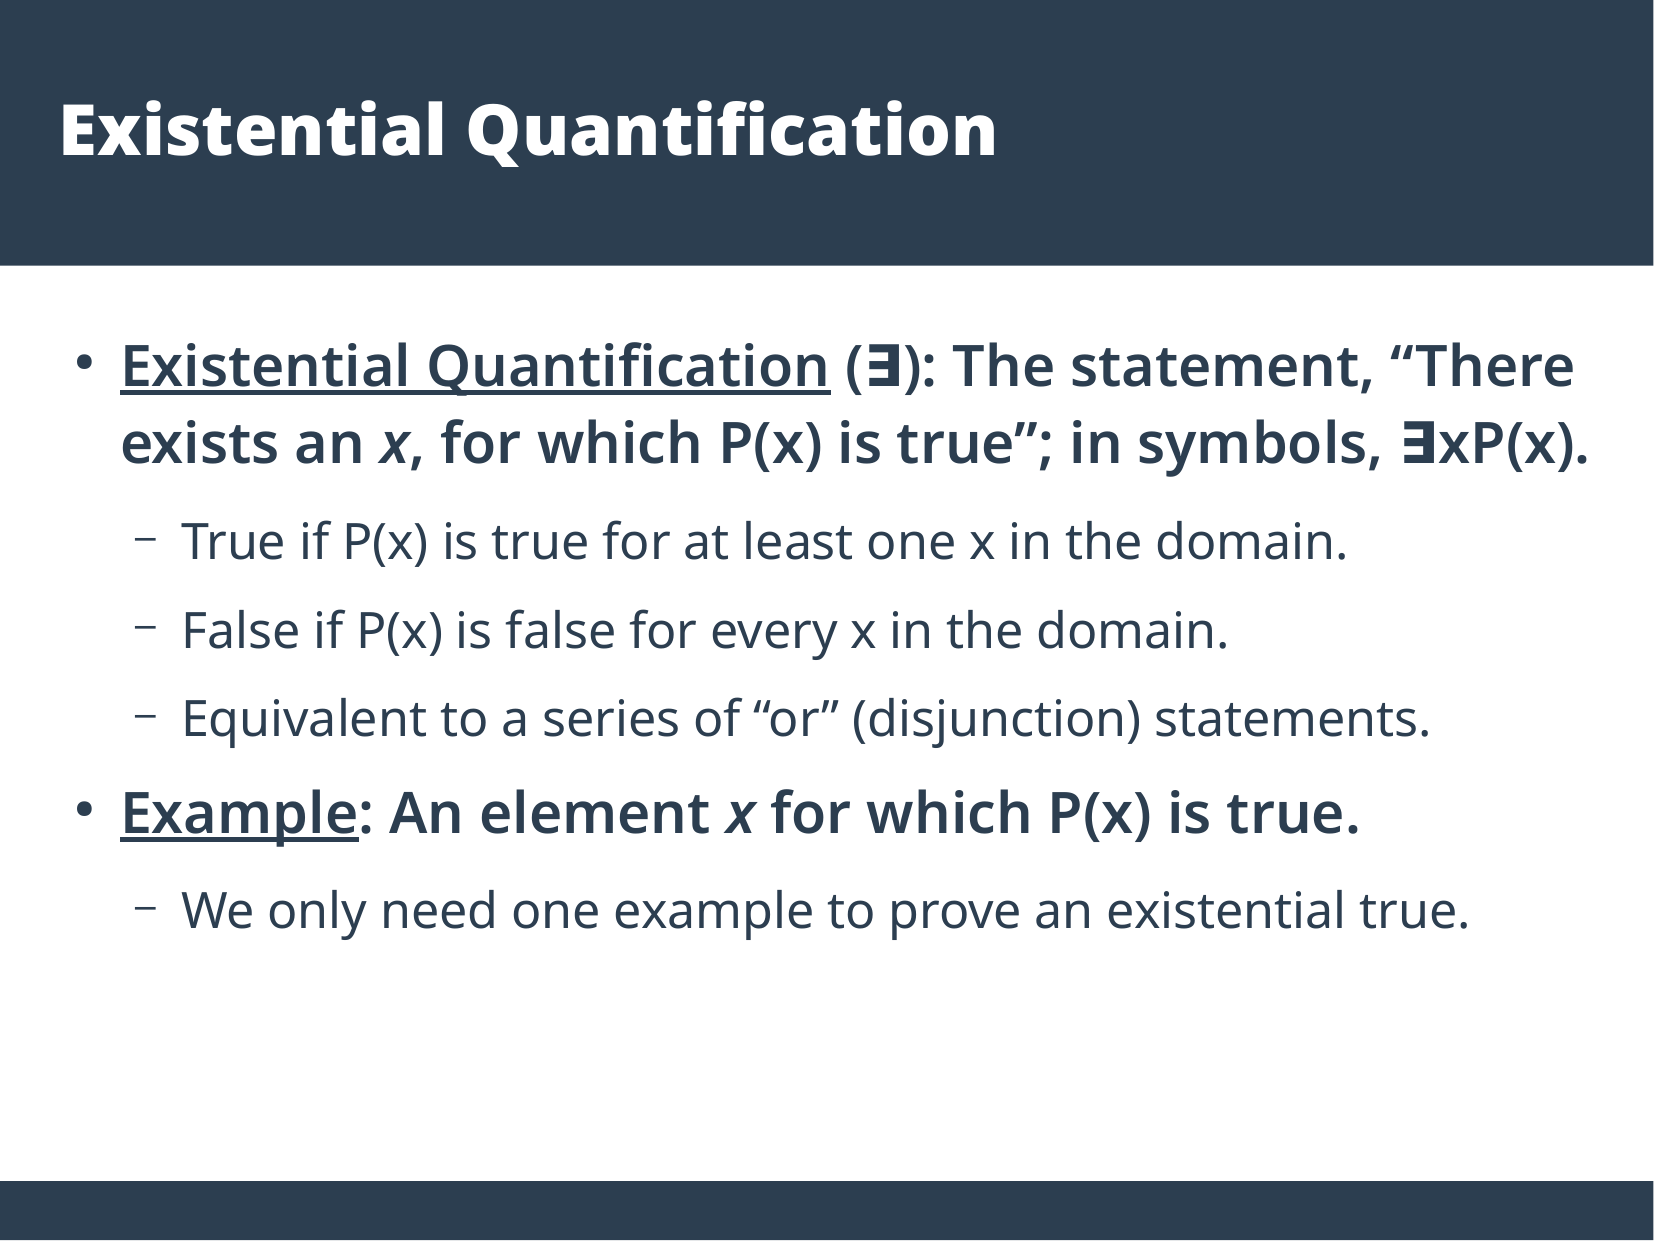

# Existential Quantification
Existential Quantification (∃): The statement, “There exists an x, for which P(x) is true”; in symbols, ∃xP(x).
True if P(x) is true for at least one x in the domain.
False if P(x) is false for every x in the domain.
Equivalent to a series of “or” (disjunction) statements.
Example: An element x for which P(x) is true.
We only need one example to prove an existential true.